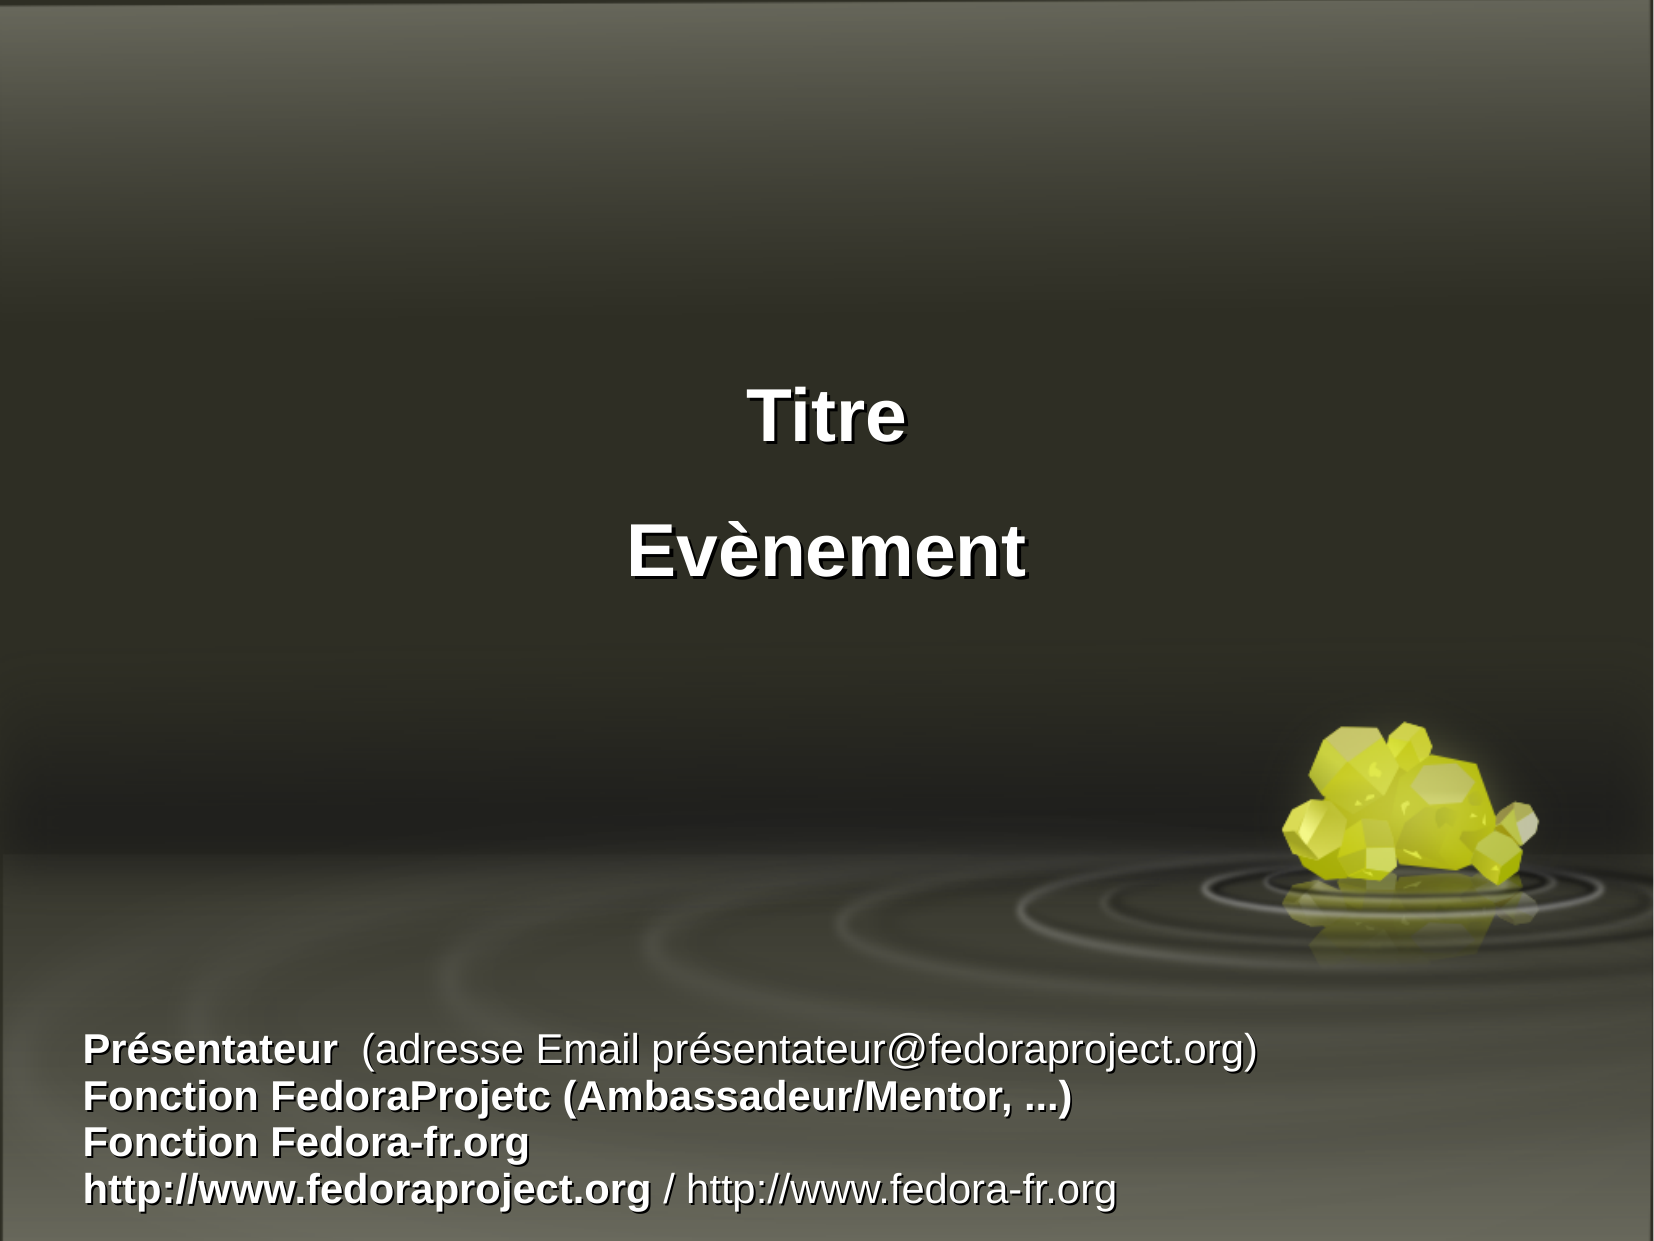

Titre
Evènement
# Présentateur (adresse Email présentateur@fedoraproject.org) Fonction FedoraProjetc (Ambassadeur/Mentor, ...) Fonction Fedora-fr.org http://www.fedoraproject.org / http://www.fedora-fr.org